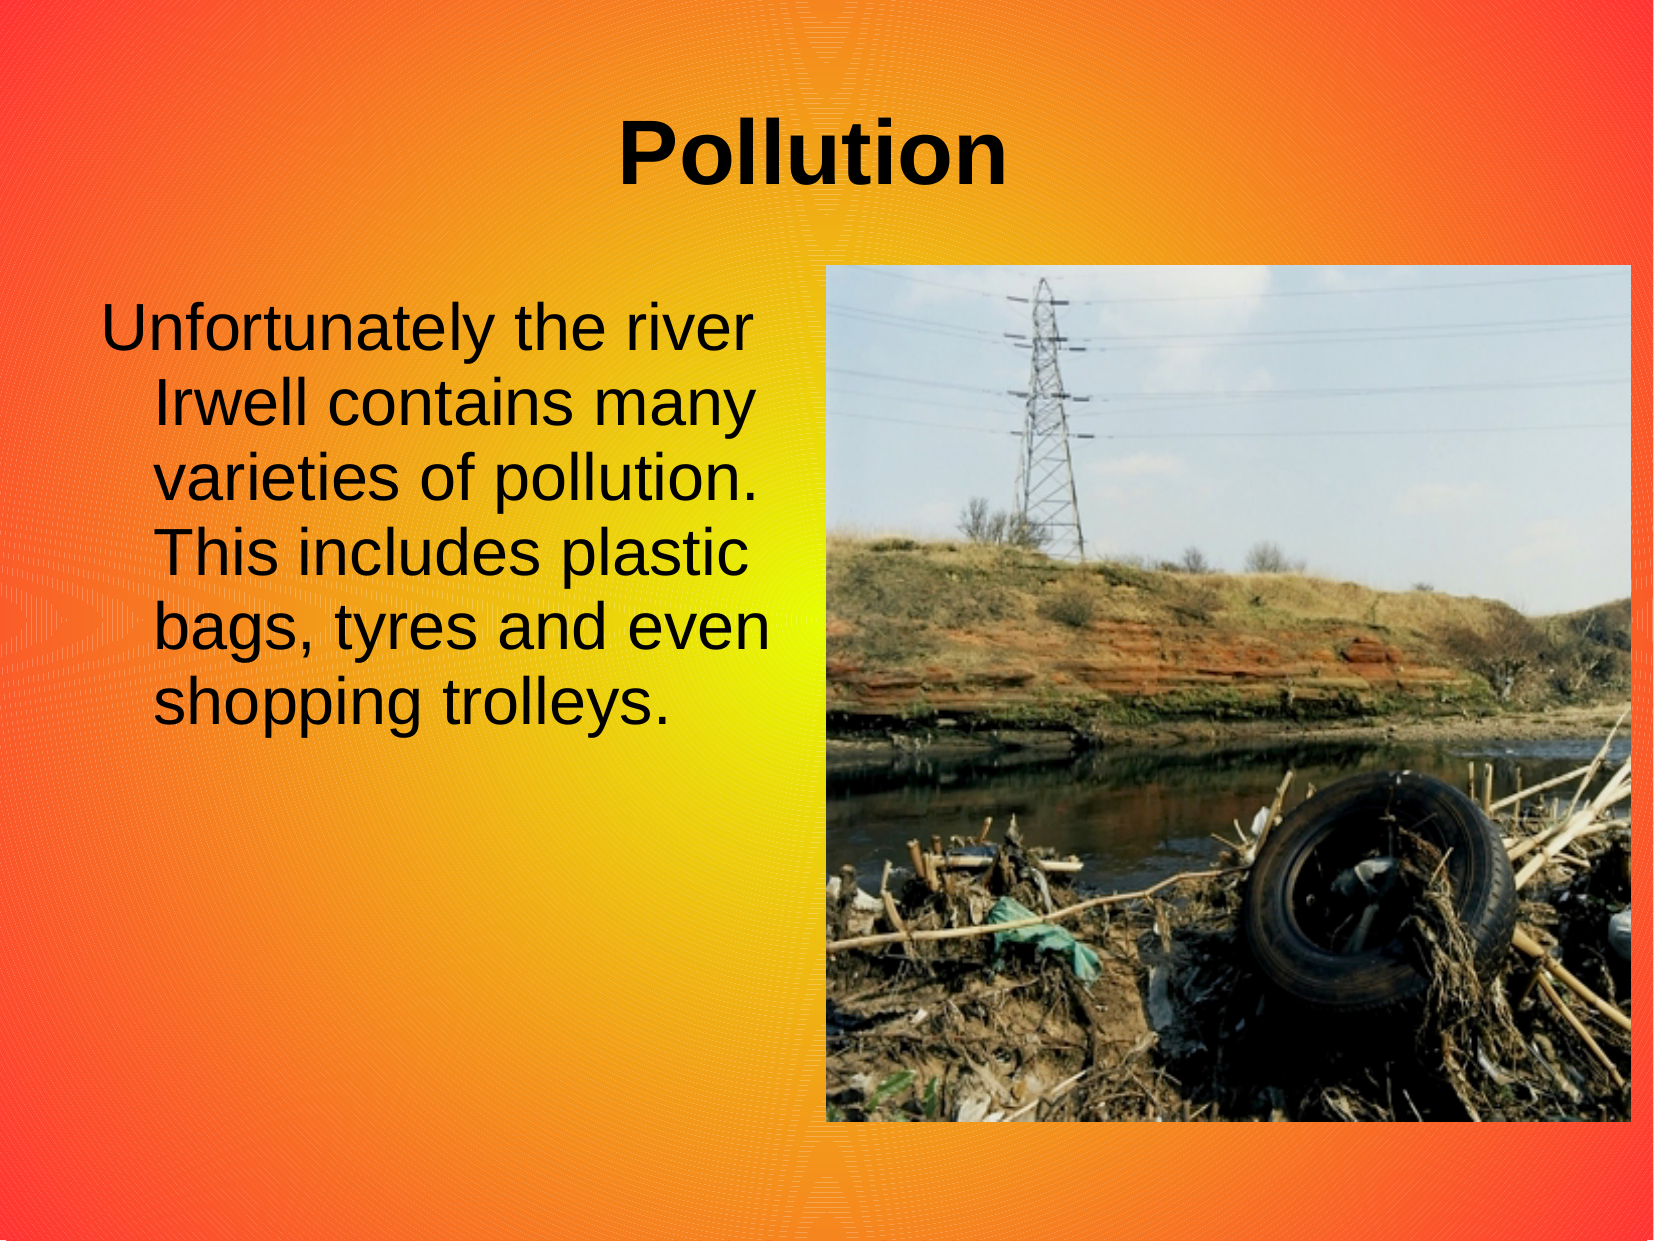

# Pollution
Unfortunately the river Irwell contains many varieties of pollution. This includes plastic bags, tyres and even shopping trolleys.